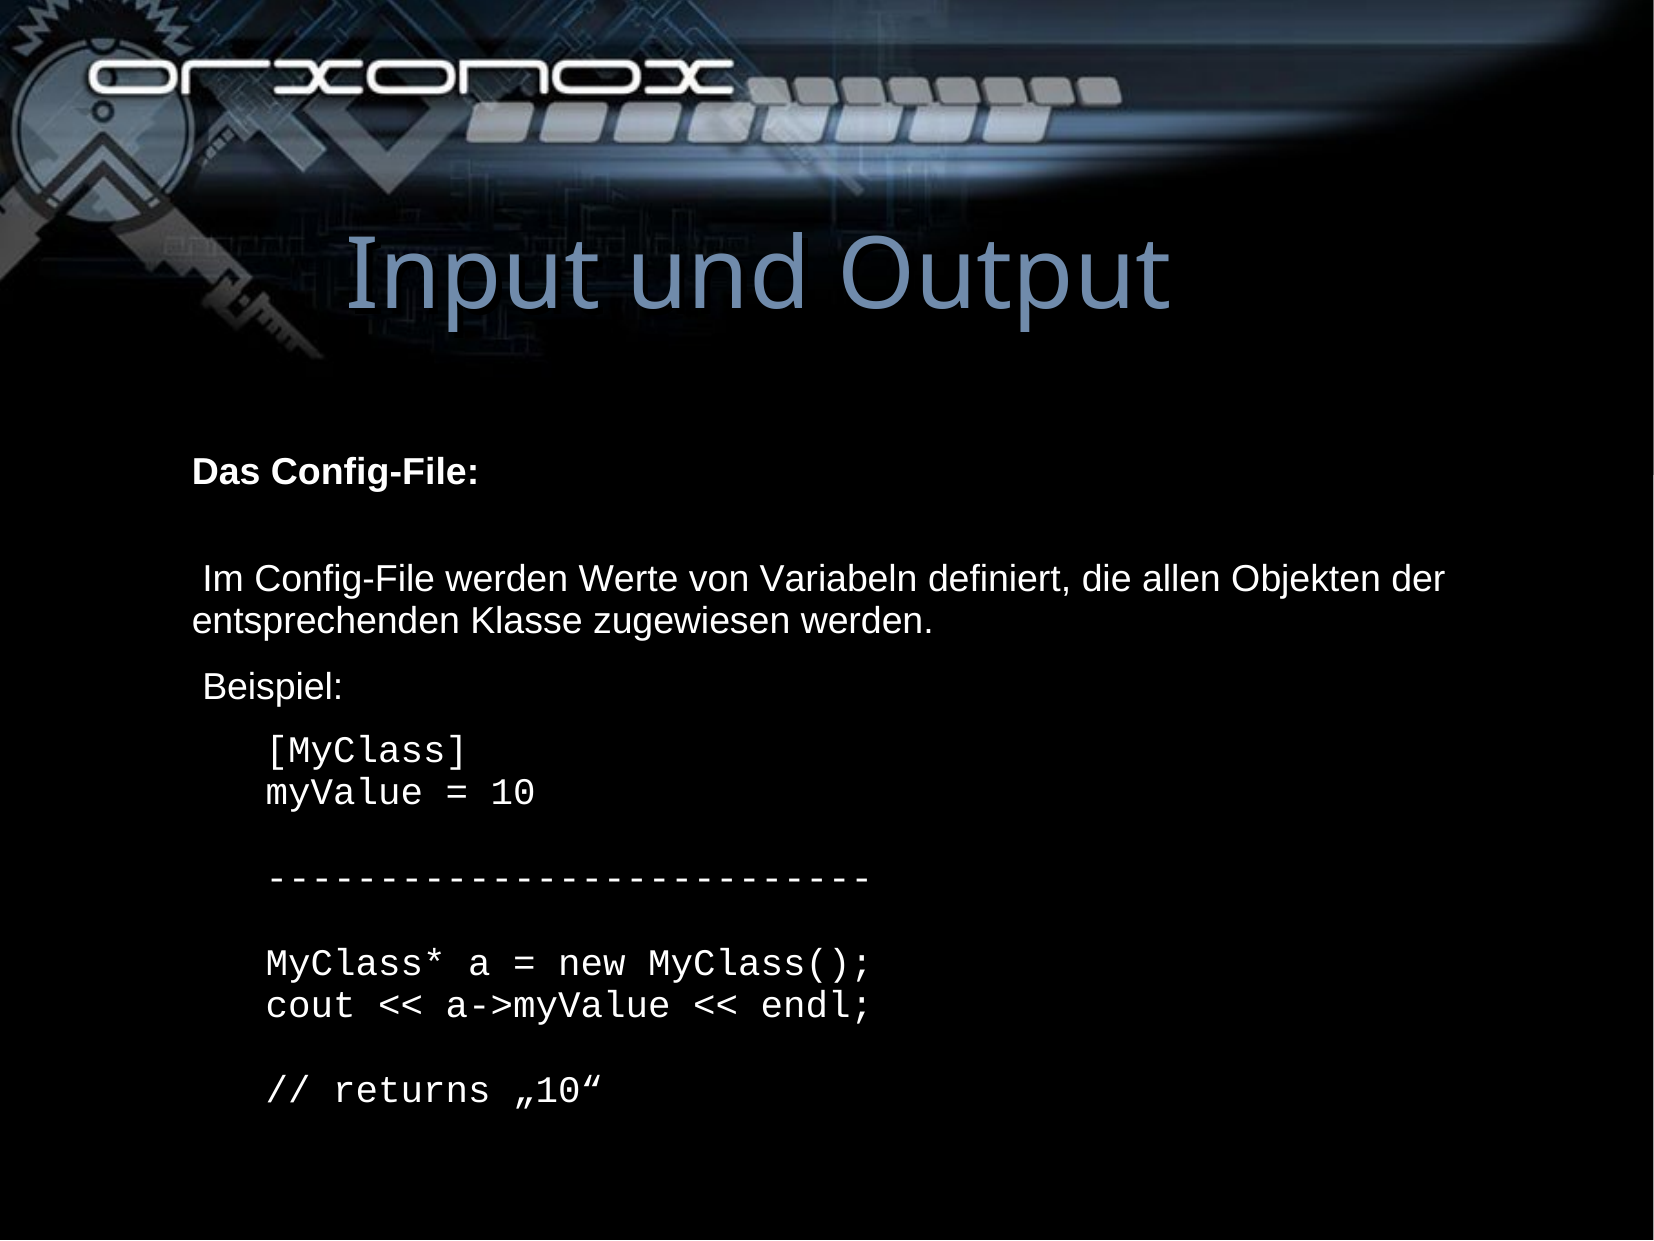

Input und Output
Das Config-File:
 Im Config-File werden Werte von Variabeln definiert, die allen Objekten der entsprechenden Klasse zugewiesen werden.
 Beispiel:
	[MyClass]
	myValue = 10
	---------------------------
	MyClass* a = new MyClass();
	cout << a->myValue << endl;
	// returns „10“